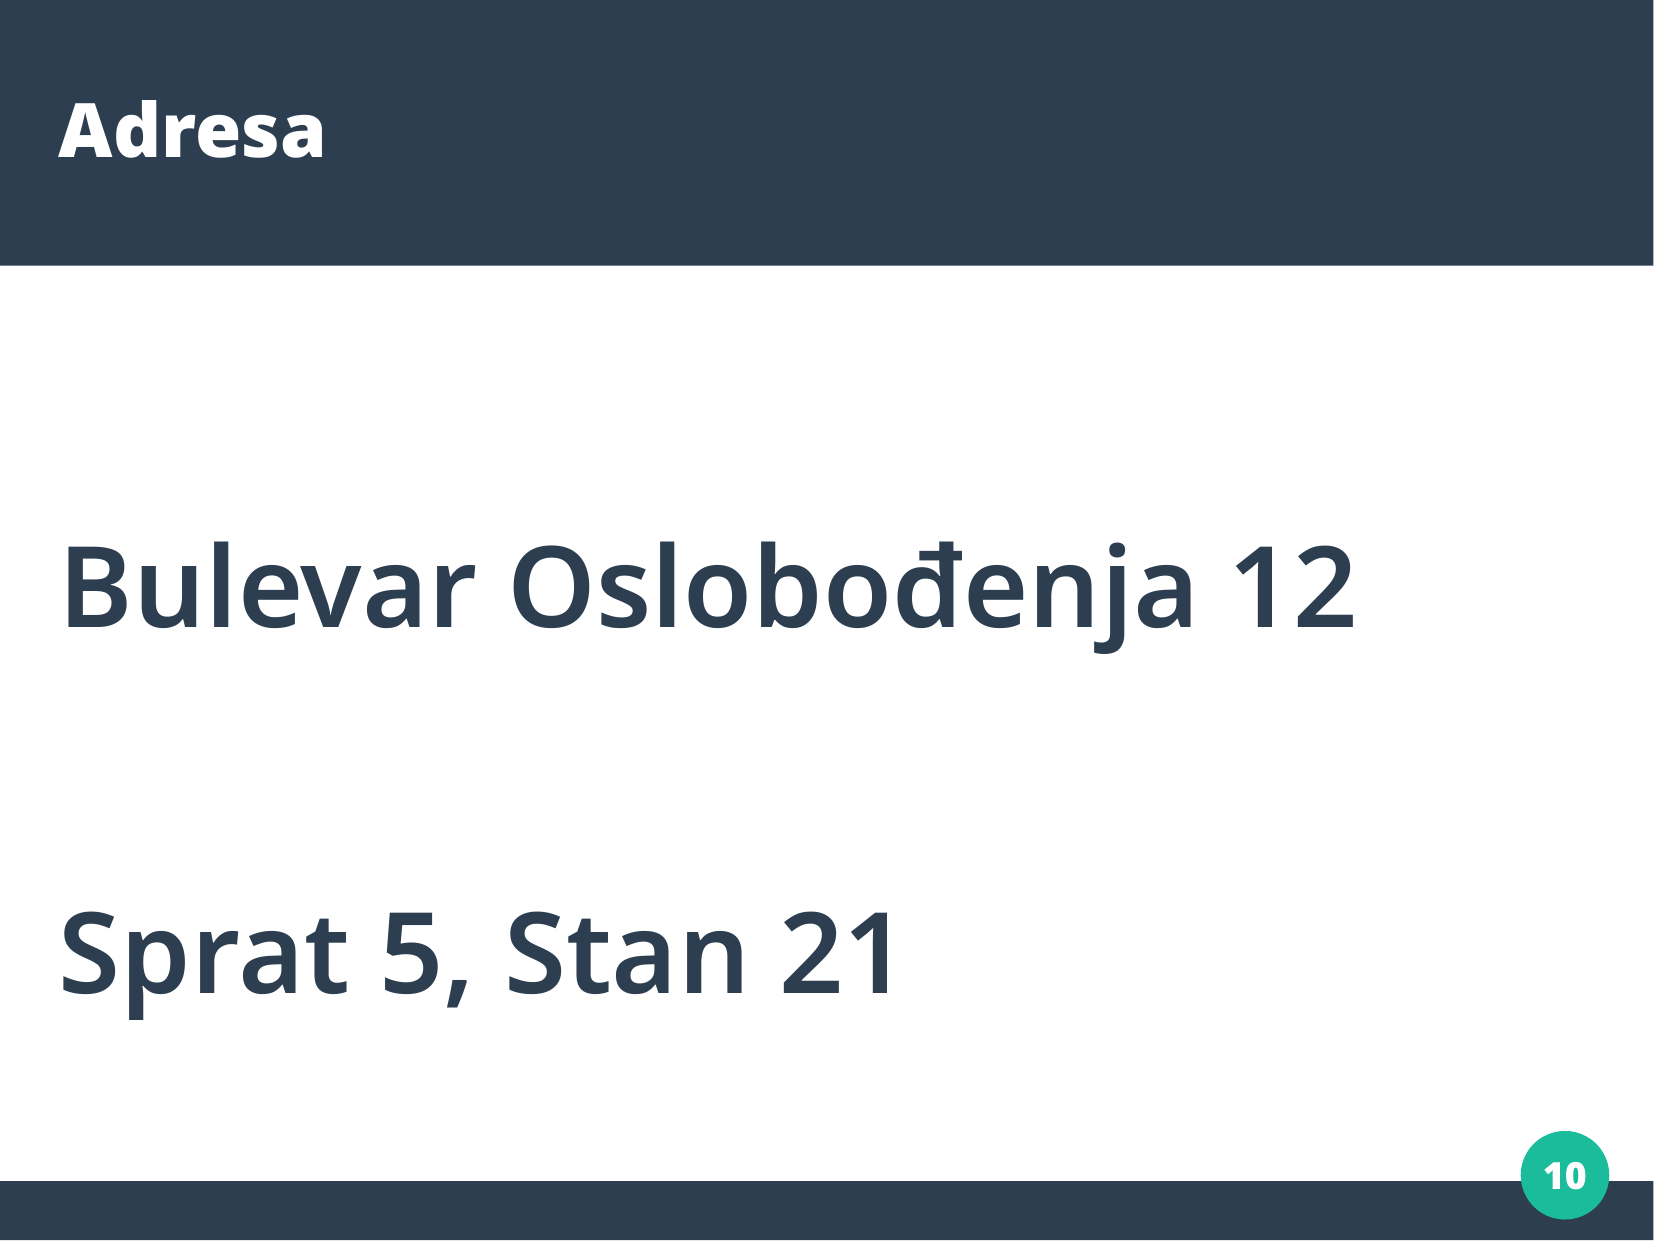

# Adresa
Bulevar Oslobođenja 12
Sprat 5, Stan 21
10